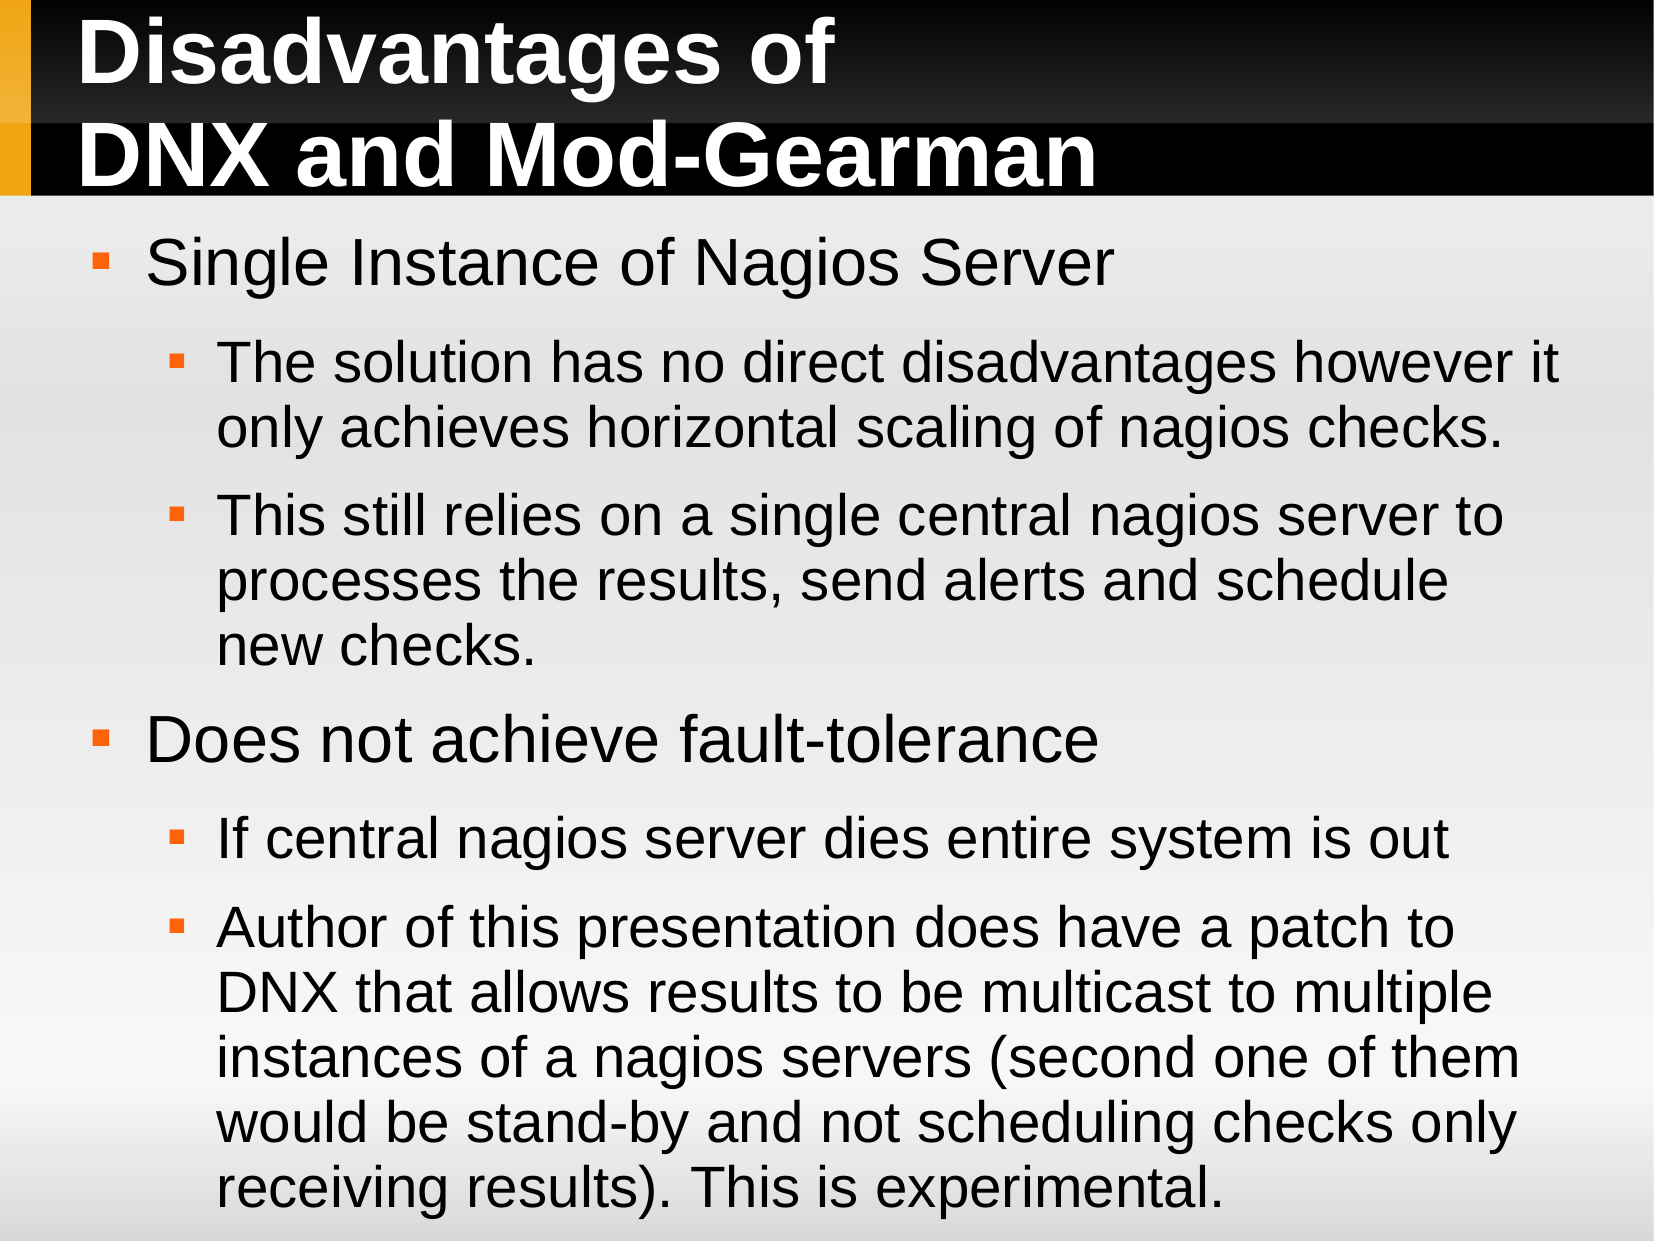

# Disadvantages of DNX and Mod-Gearman
Single Instance of Nagios Server
The solution has no direct disadvantages however it only achieves horizontal scaling of nagios checks.
This still relies on a single central nagios server to processes the results, send alerts and schedule new checks.
Does not achieve fault-tolerance
If central nagios server dies entire system is out
Author of this presentation does have a patch to DNX that allows results to be multicast to multiple instances of a nagios servers (second one of them would be stand-by and not scheduling checks only receiving results). This is experimental.